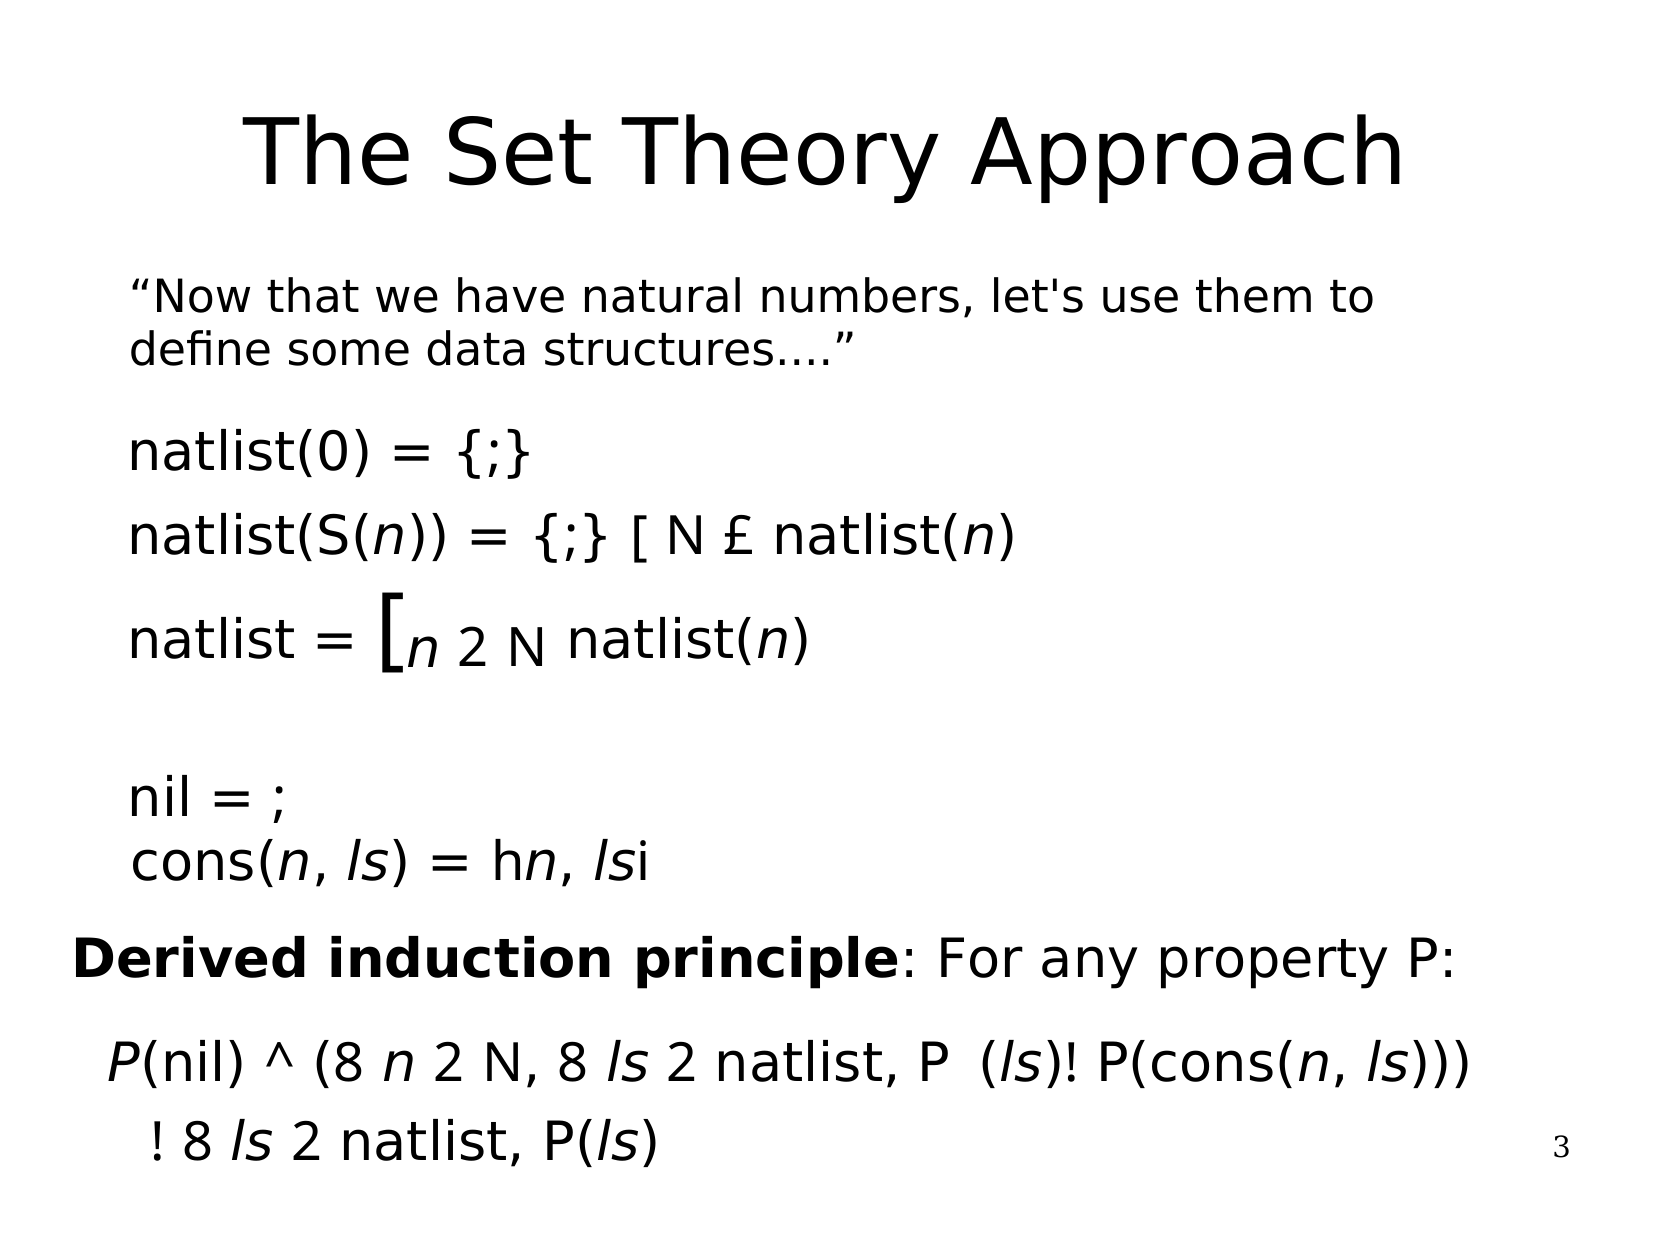

# The Set Theory Approach
“Now that we have natural numbers, let's use them to define some data structures....”
natlist(0) = {;}
natlist(S(n)) = {;} [ N £ natlist(n)
natlist = [n 2 N natlist(n)
nil = ;
cons(n, ls) = hn, lsi
Derived induction principle: For any property P:
P(nil) ^ (8 n 2 N, 8 ls 2 natlist, P (ls)! P(cons(n, ls)))
 ! 8 ls 2 natlist, P(ls)
3